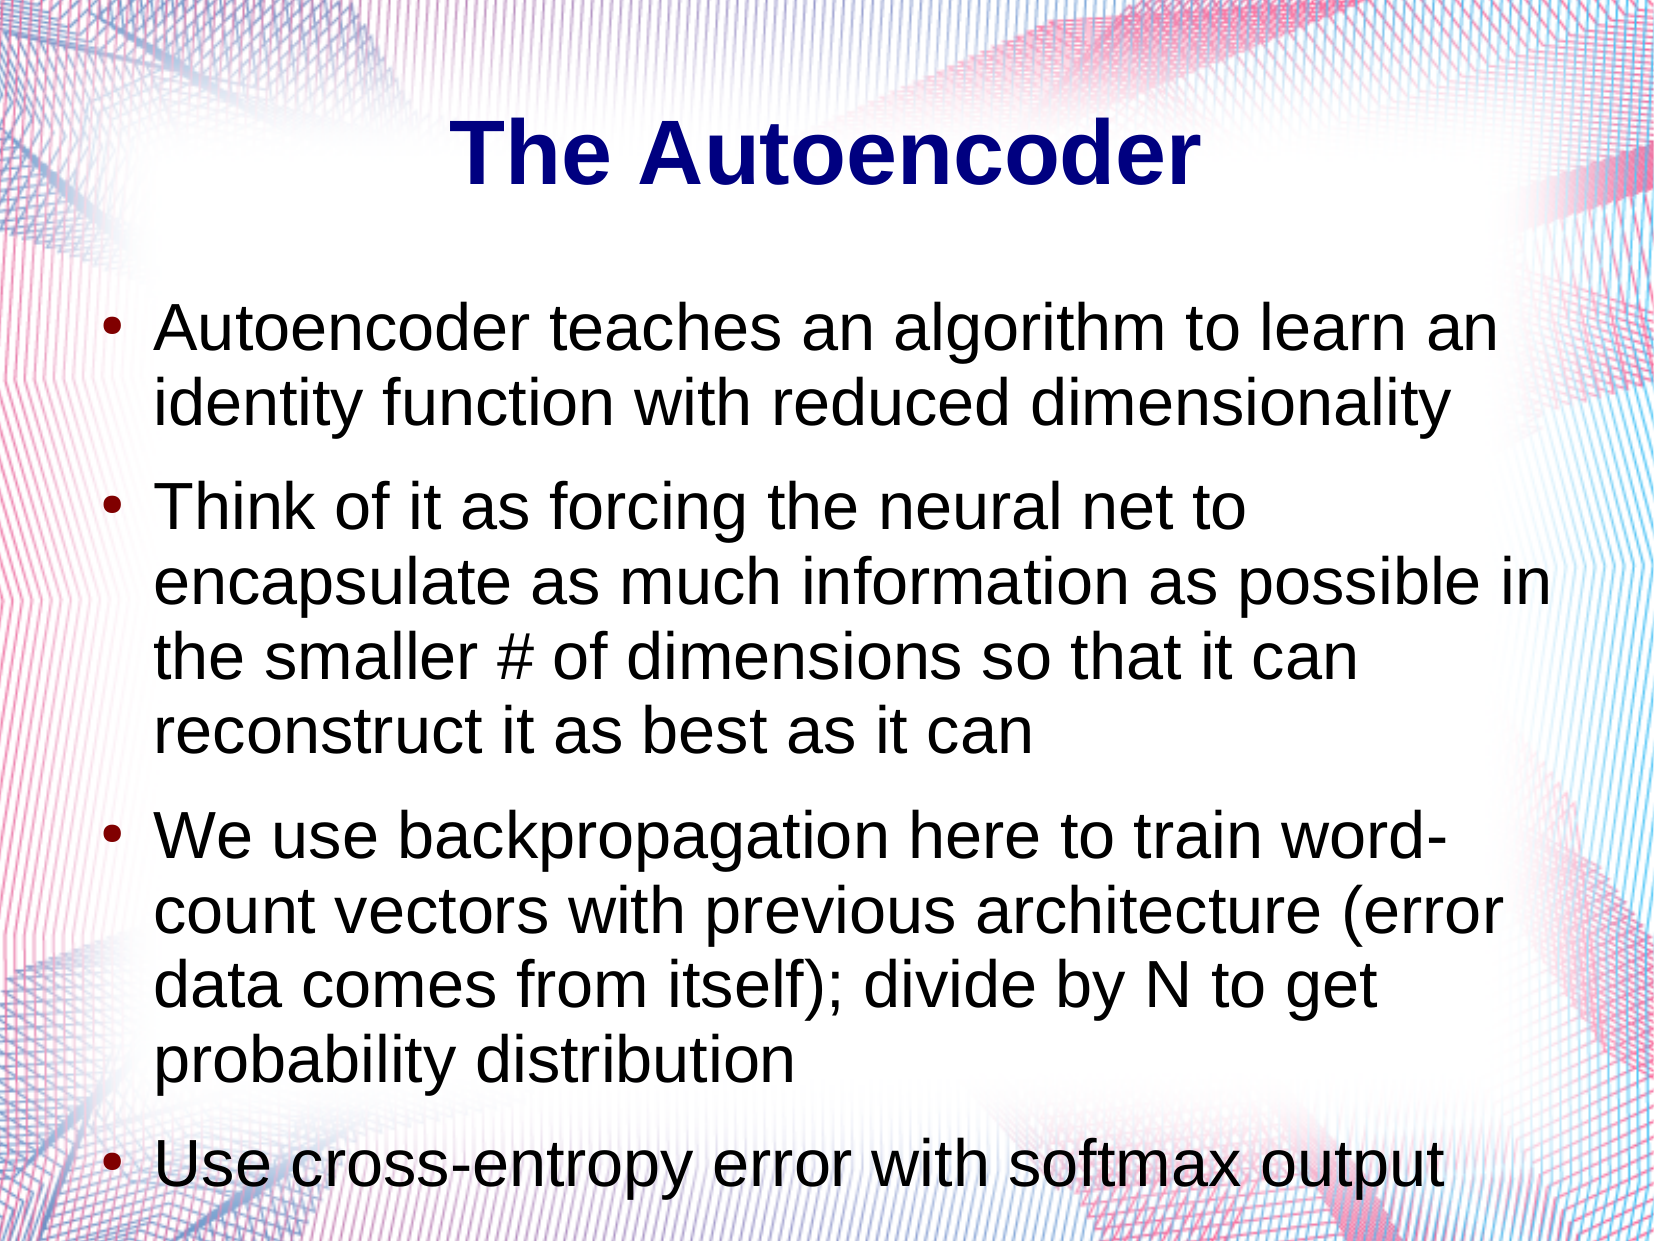

# The Autoencoder
Autoencoder teaches an algorithm to learn an identity function with reduced dimensionality
Think of it as forcing the neural net to encapsulate as much information as possible in the smaller # of dimensions so that it can reconstruct it as best as it can
We use backpropagation here to train word-count vectors with previous architecture (error data comes from itself); divide by N to get probability distribution
Use cross-entropy error with softmax output